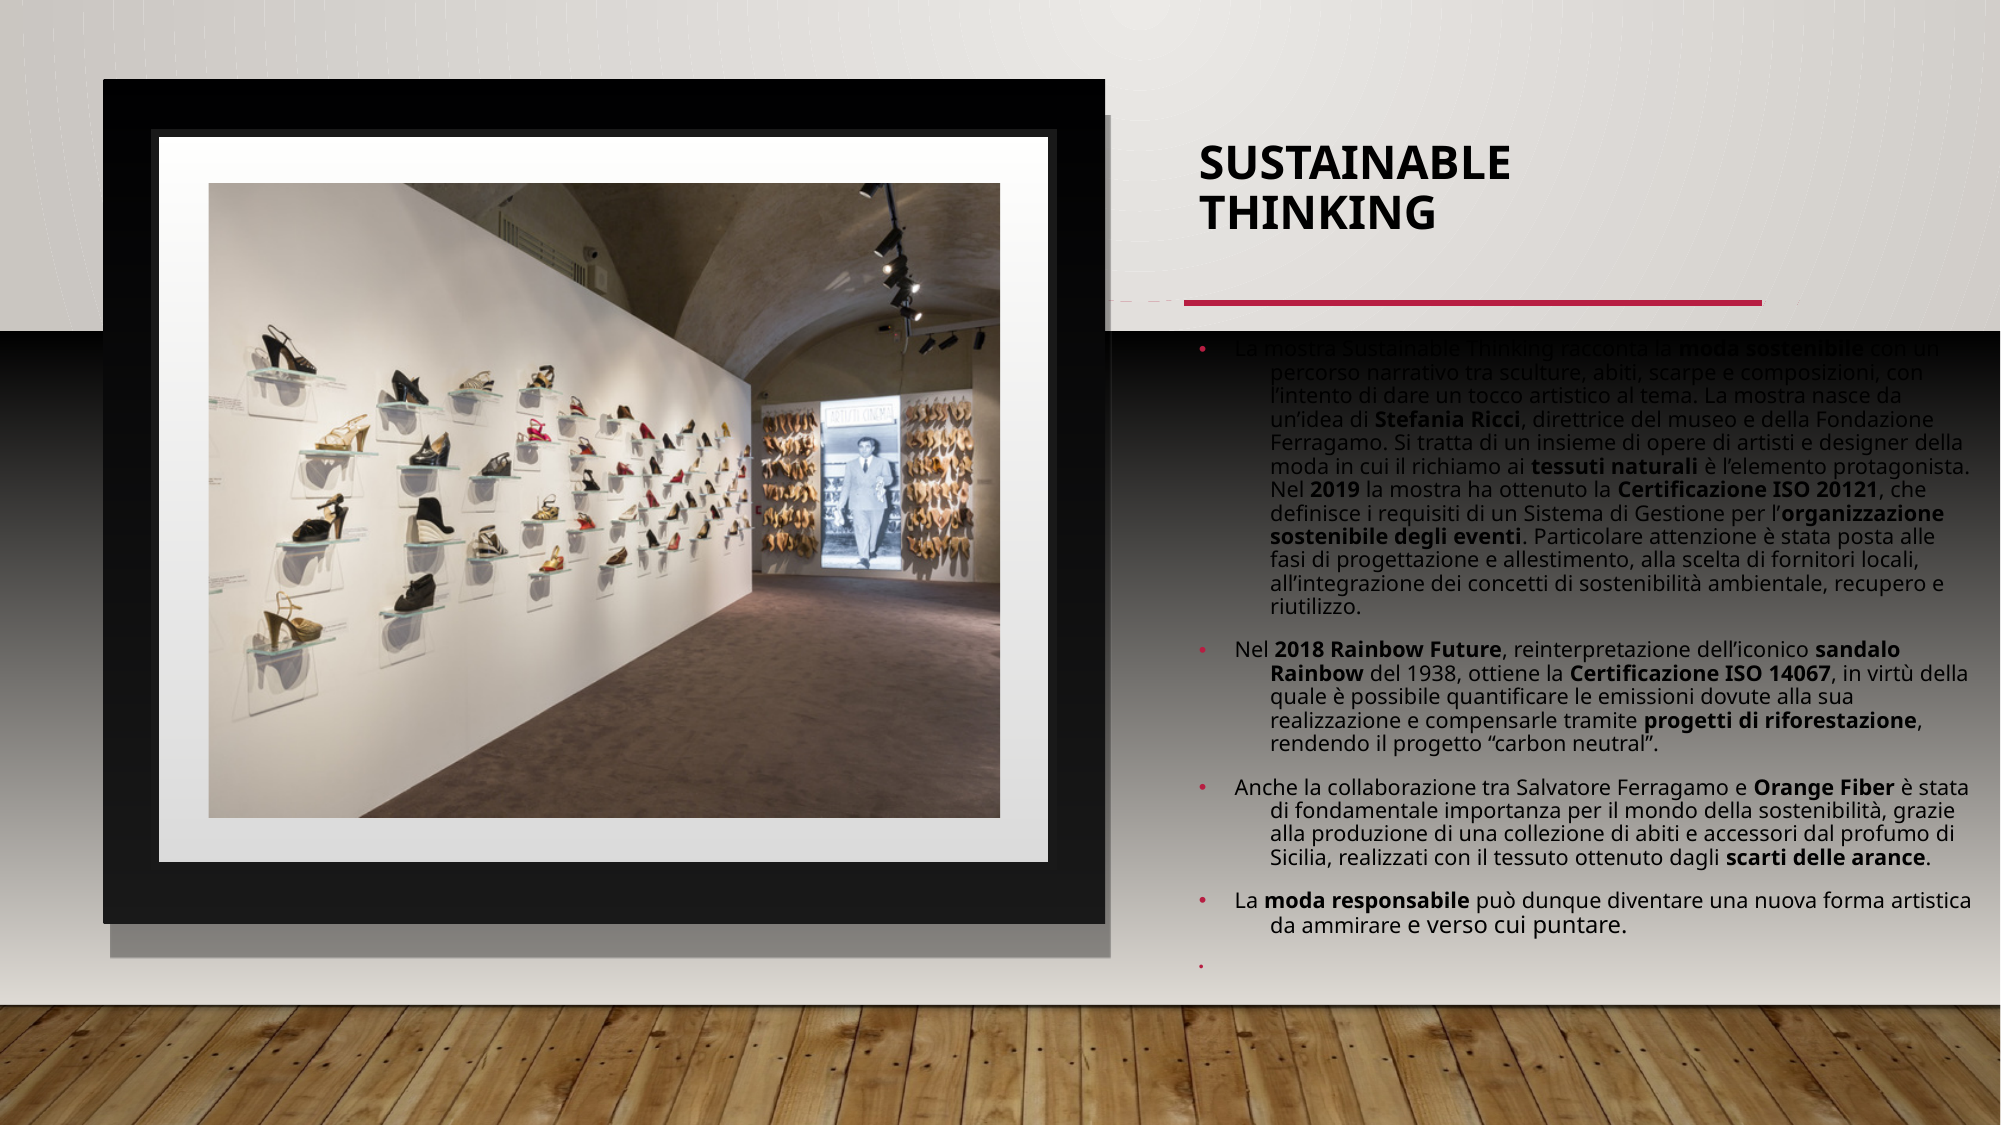

# Sustainable Thinking
La mostra Sustainable Thinking racconta la moda sostenibile con un percorso narrativo tra sculture, abiti, scarpe e composizioni, con l’intento di dare un tocco artistico al tema. La mostra nasce da un’idea di Stefania Ricci, direttrice del museo e della Fondazione Ferragamo. Si tratta di un insieme di opere di artisti e designer della moda in cui il richiamo ai tessuti naturali è l’elemento protagonista. Nel 2019 la mostra ha ottenuto la Certificazione ISO 20121, che definisce i requisiti di un Sistema di Gestione per l’organizzazione sostenibile degli eventi. Particolare attenzione è stata posta alle fasi di progettazione e allestimento, alla scelta di fornitori locali, all’integrazione dei concetti di sostenibilità ambientale, recupero e riutilizzo.
Nel 2018 Rainbow Future, reinterpretazione dell’iconico sandalo Rainbow del 1938, ottiene la Certificazione ISO 14067, in virtù della quale è possibile quantificare le emissioni dovute alla sua realizzazione e compensarle tramite progetti di riforestazione, rendendo il progetto “carbon neutral”.
Anche la collaborazione tra Salvatore Ferragamo e Orange Fiber è stata di fondamentale importanza per il mondo della sostenibilità, grazie alla produzione di una collezione di abiti e accessori dal profumo di Sicilia, realizzati con il tessuto ottenuto dagli scarti delle arance.
La moda responsabile può dunque diventare una nuova forma artistica da ammirare e verso cui puntare.